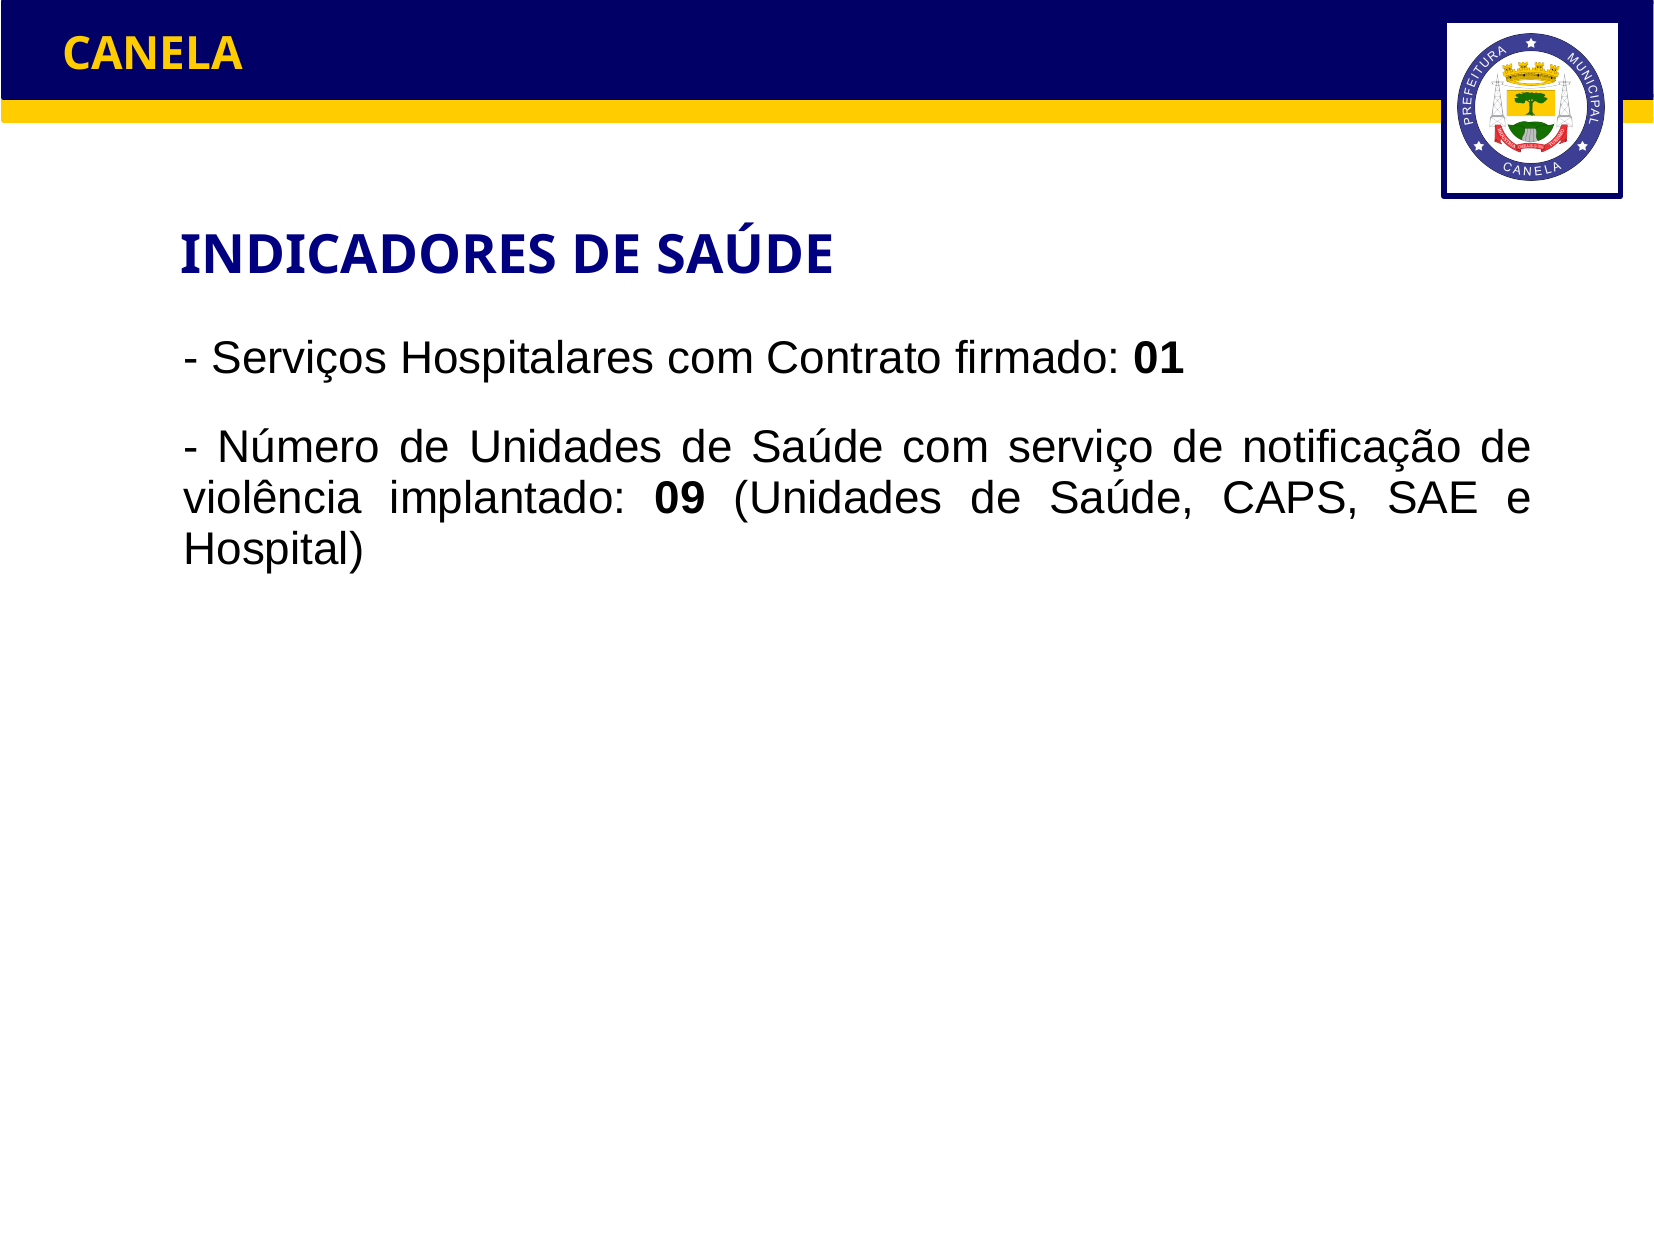

CANELA
CANELA
INDICADORES DE SAÚDE
- Serviços Hospitalares com Contrato firmado: 01
- Número de Unidades de Saúde com serviço de notificação de violência implantado: 09 (Unidades de Saúde, CAPS, SAE e Hospital)